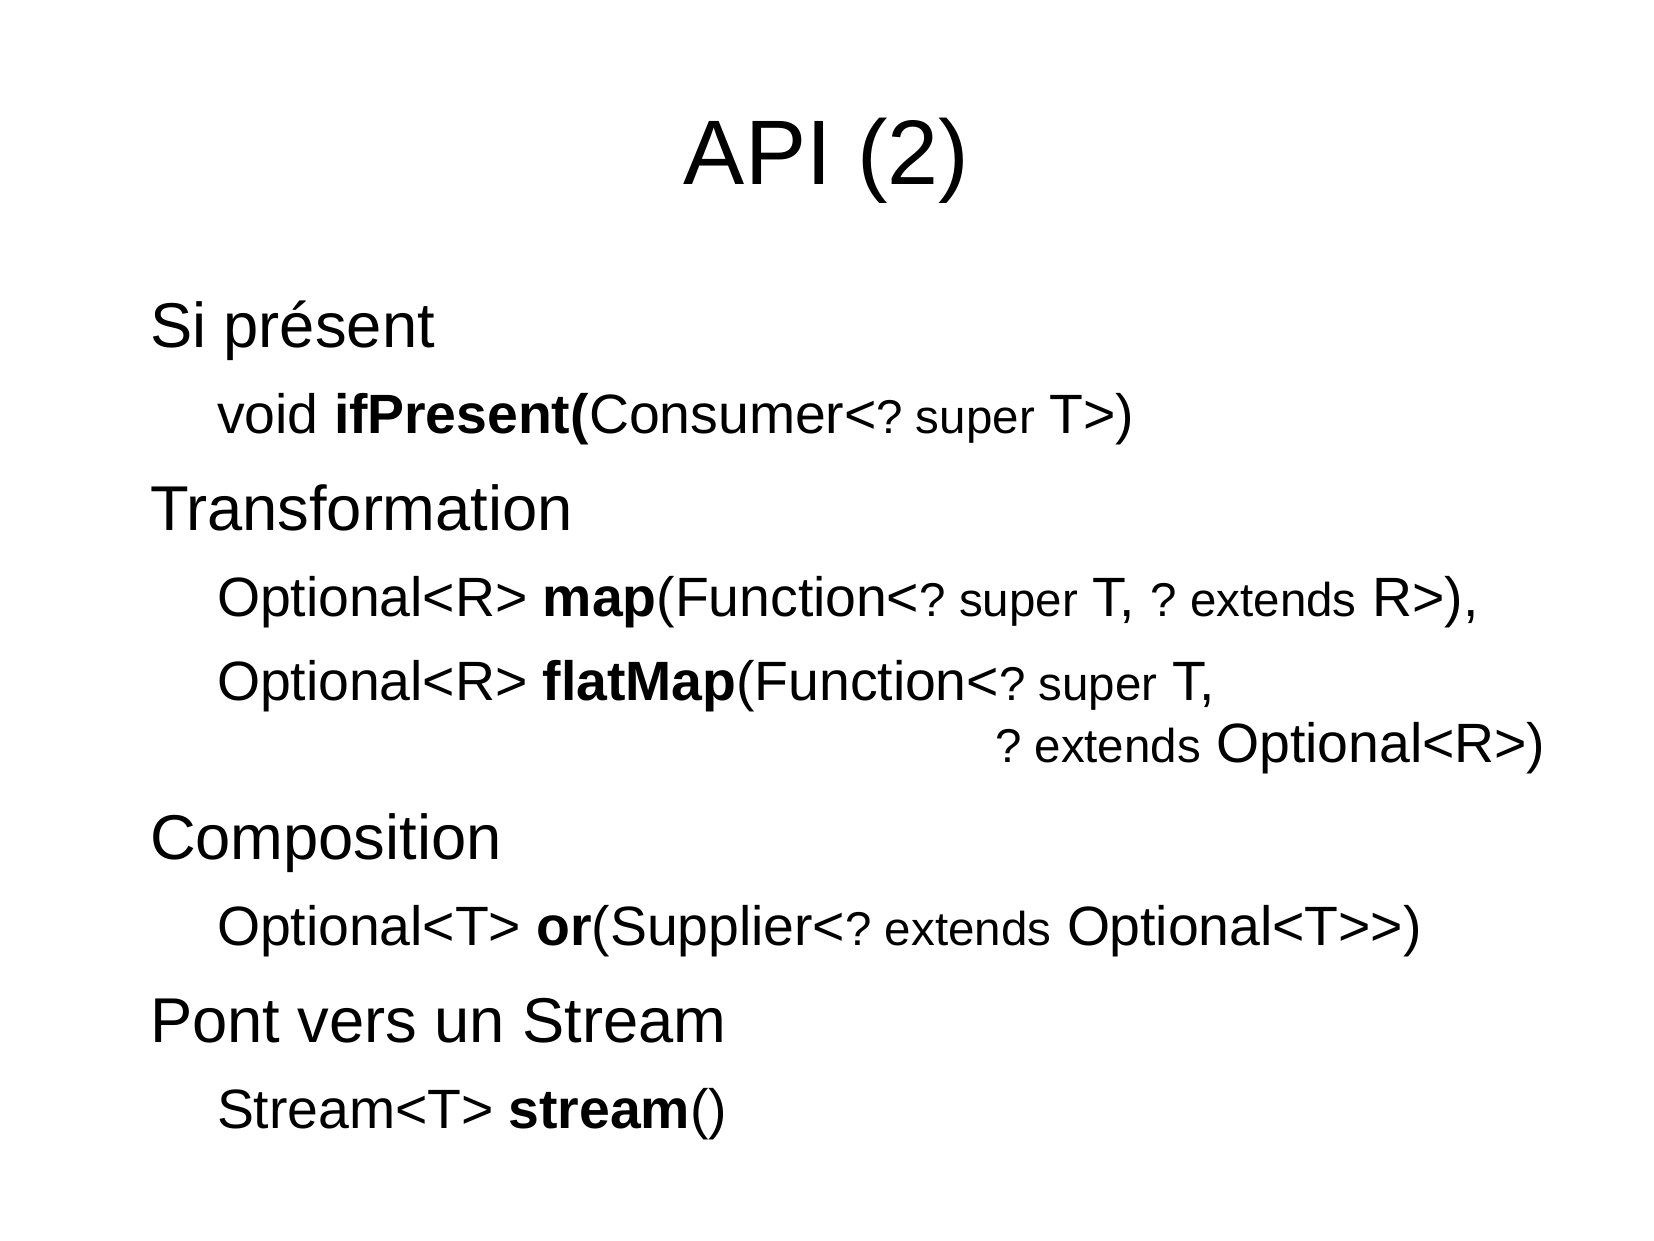

# API (2)
Si présent
void ifPresent(Consumer<? super T>)
Transformation
Optional<R> map(Function<? super T, ? extends R>),
Optional<R> flatMap(Function<? super T,
 ? extends Optional<R>)
Composition
Optional<T> or(Supplier<? extends Optional<T>>)
Pont vers un Stream
Stream<T> stream()